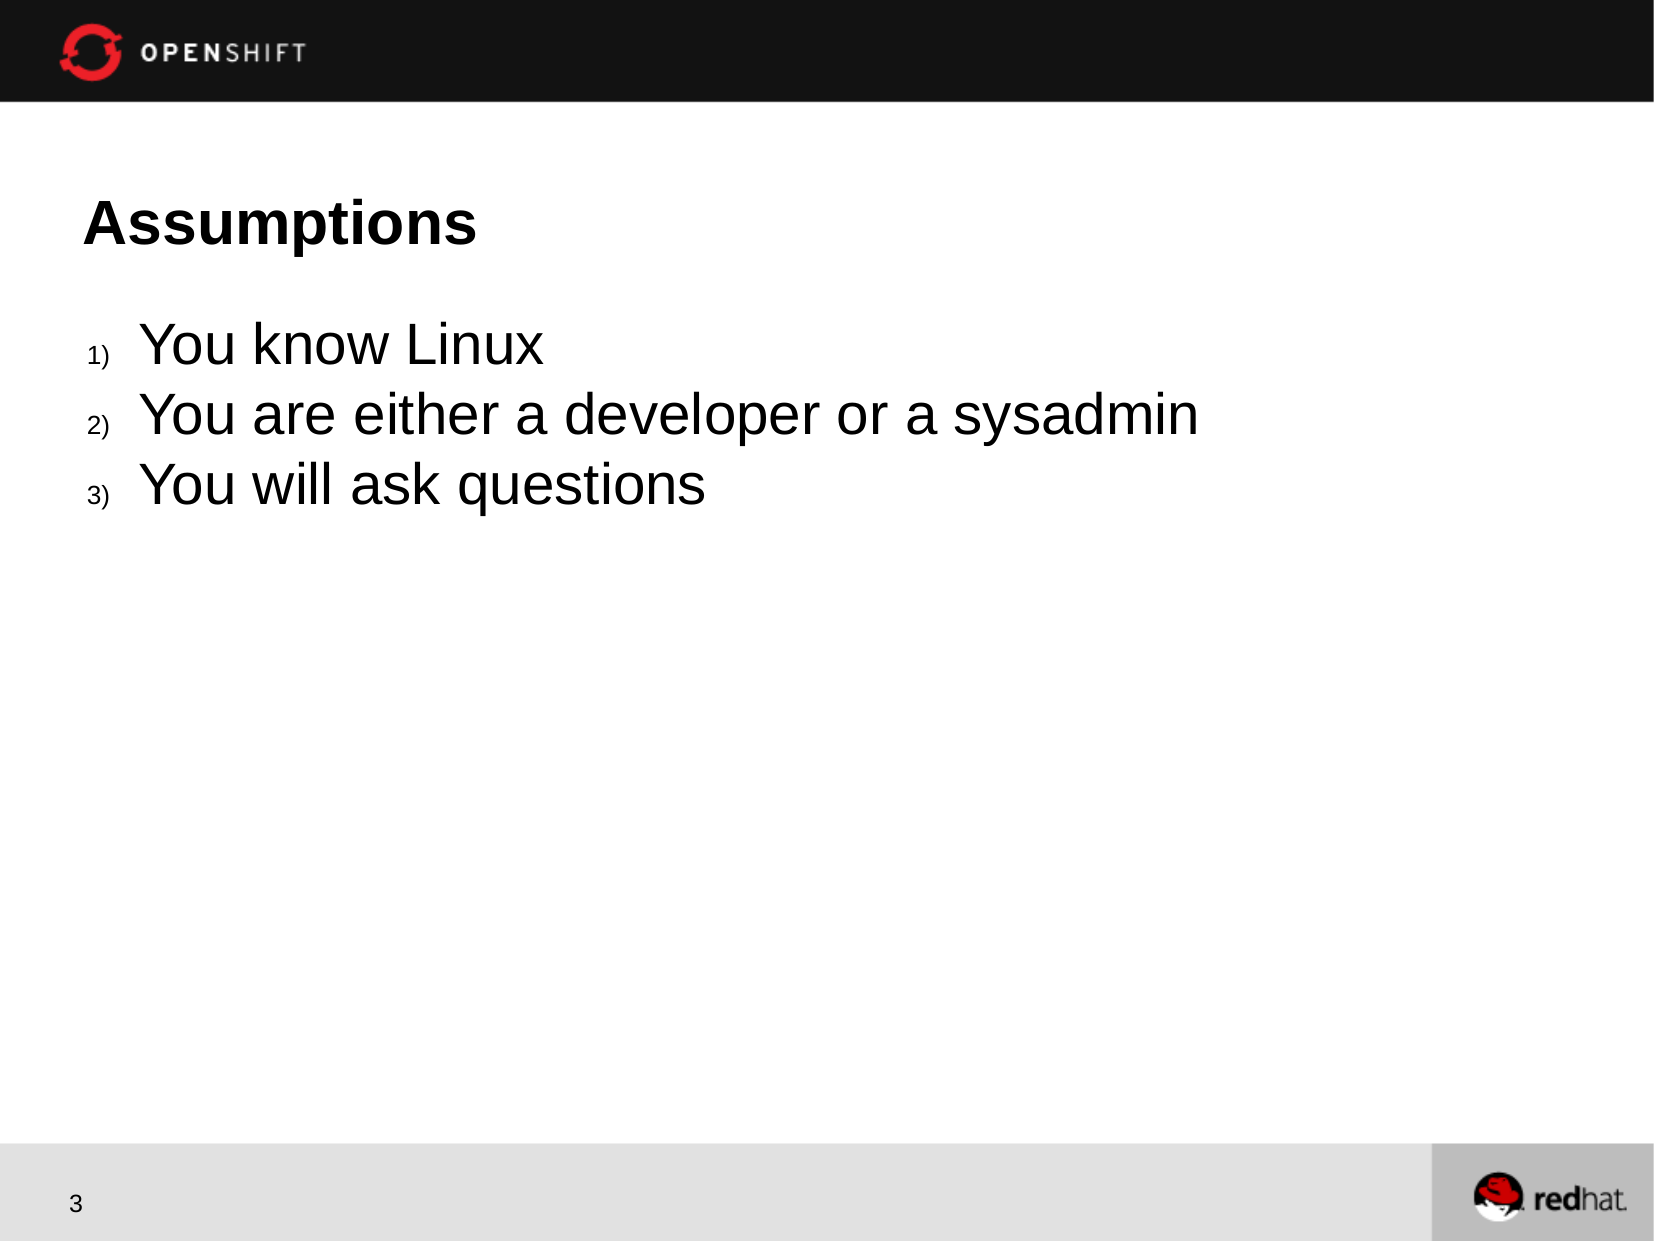

Assumptions
 You know Linux
 You are either a developer or a sysadmin
 You will ask questions